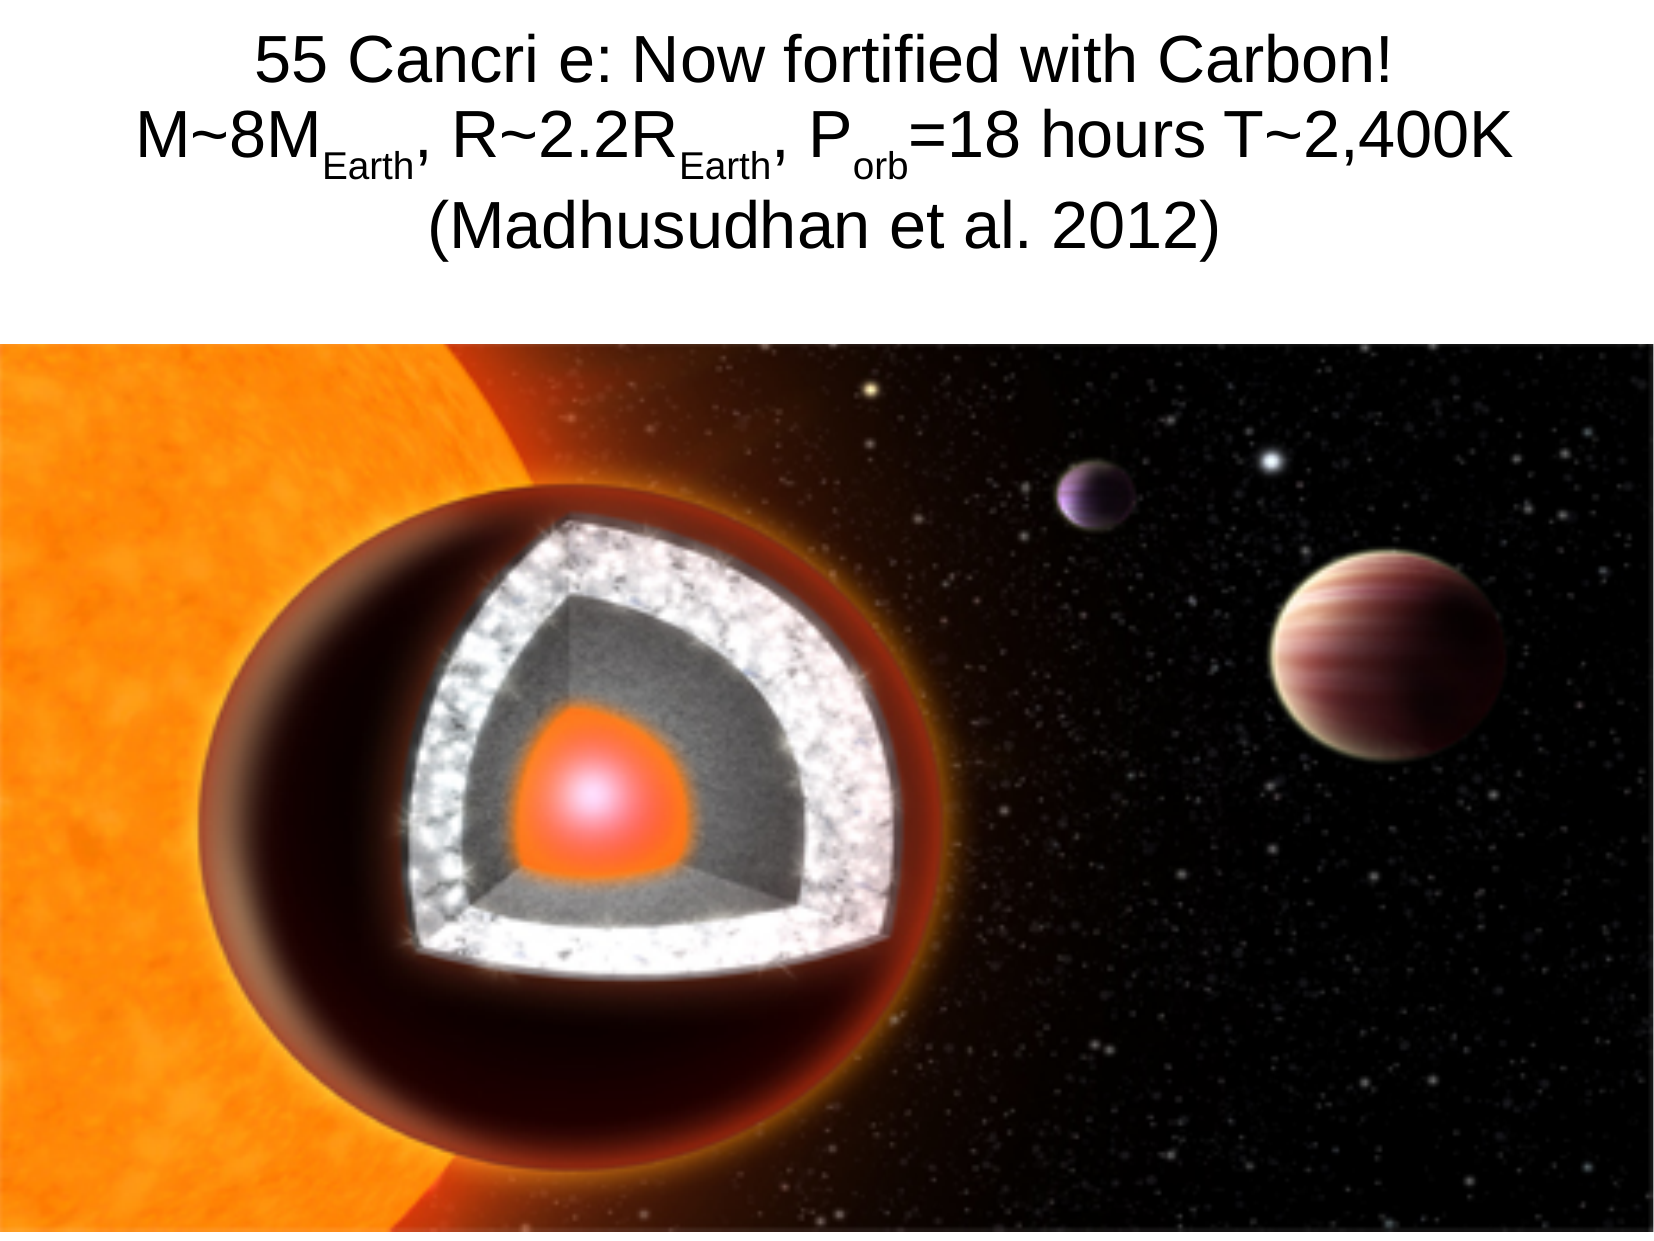

55 Cancri e: Now fortified with Carbon!
M~8MEarth, R~2.2REarth, Porb=18 hours T~2,400K
(Madhusudhan et al. 2012)